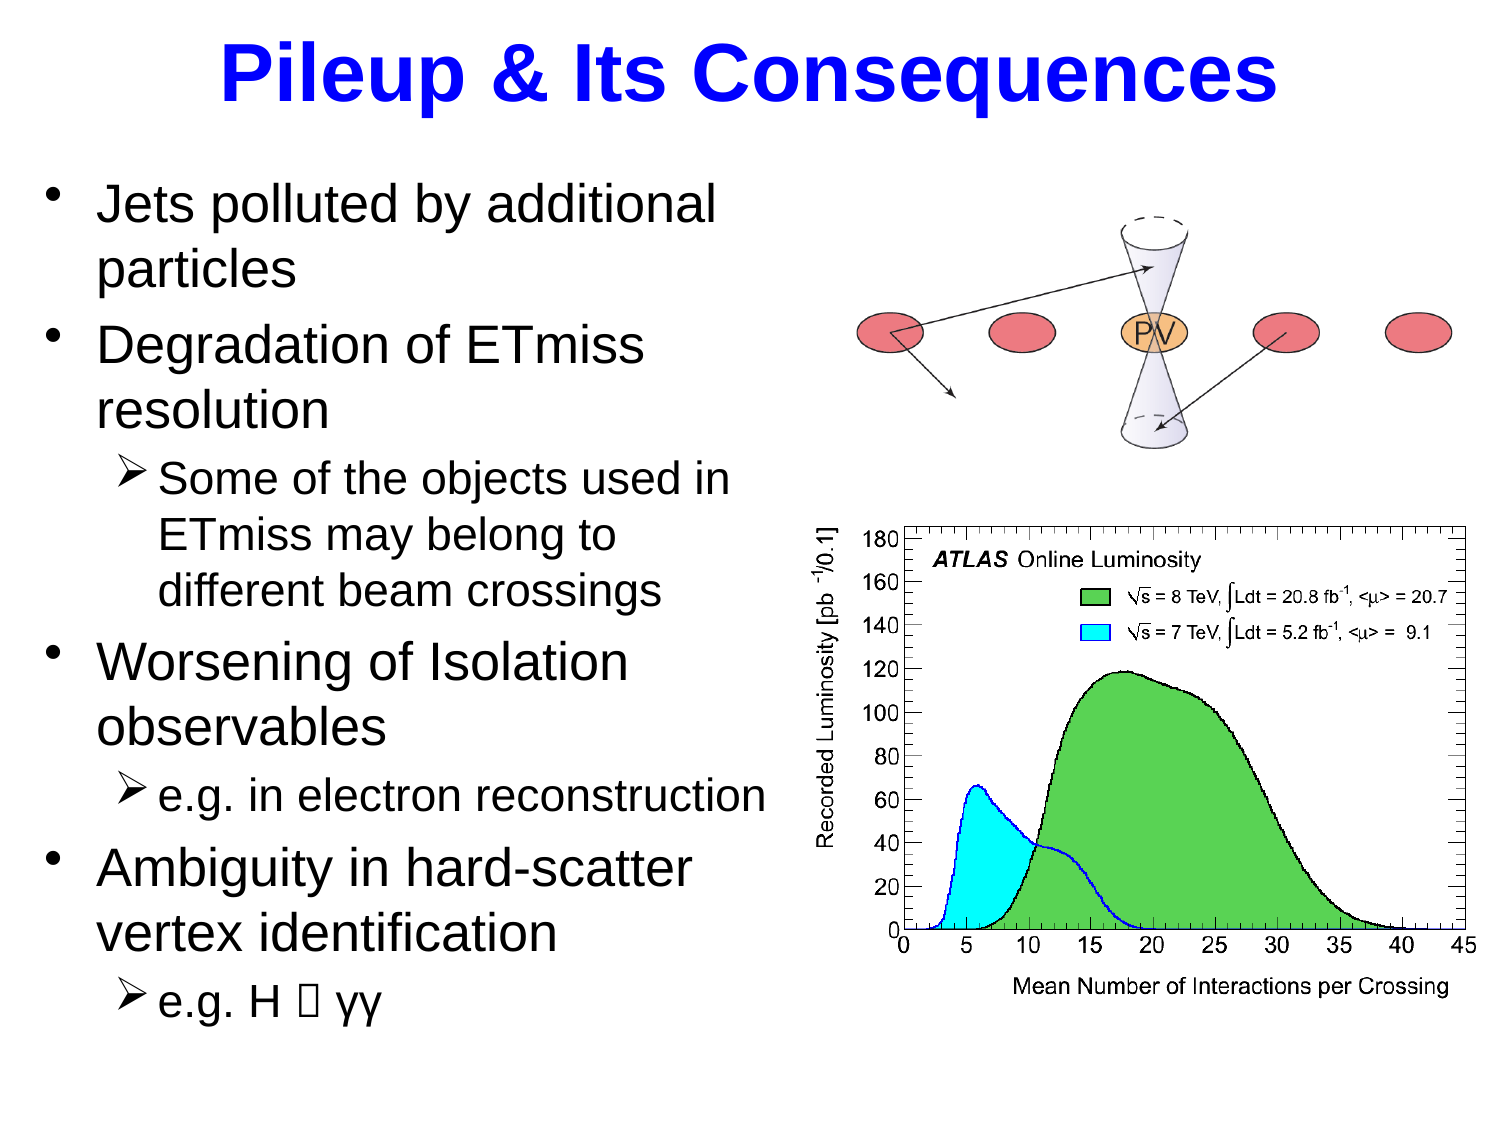

# Pileup & Its Consequences
Jets polluted by additional particles
Degradation of ETmiss resolution
Some of the objects used in ETmiss may belong to different beam crossings
Worsening of Isolation observables
e.g. in electron reconstruction
Ambiguity in hard-scatter vertex identification
e.g. H  γγ